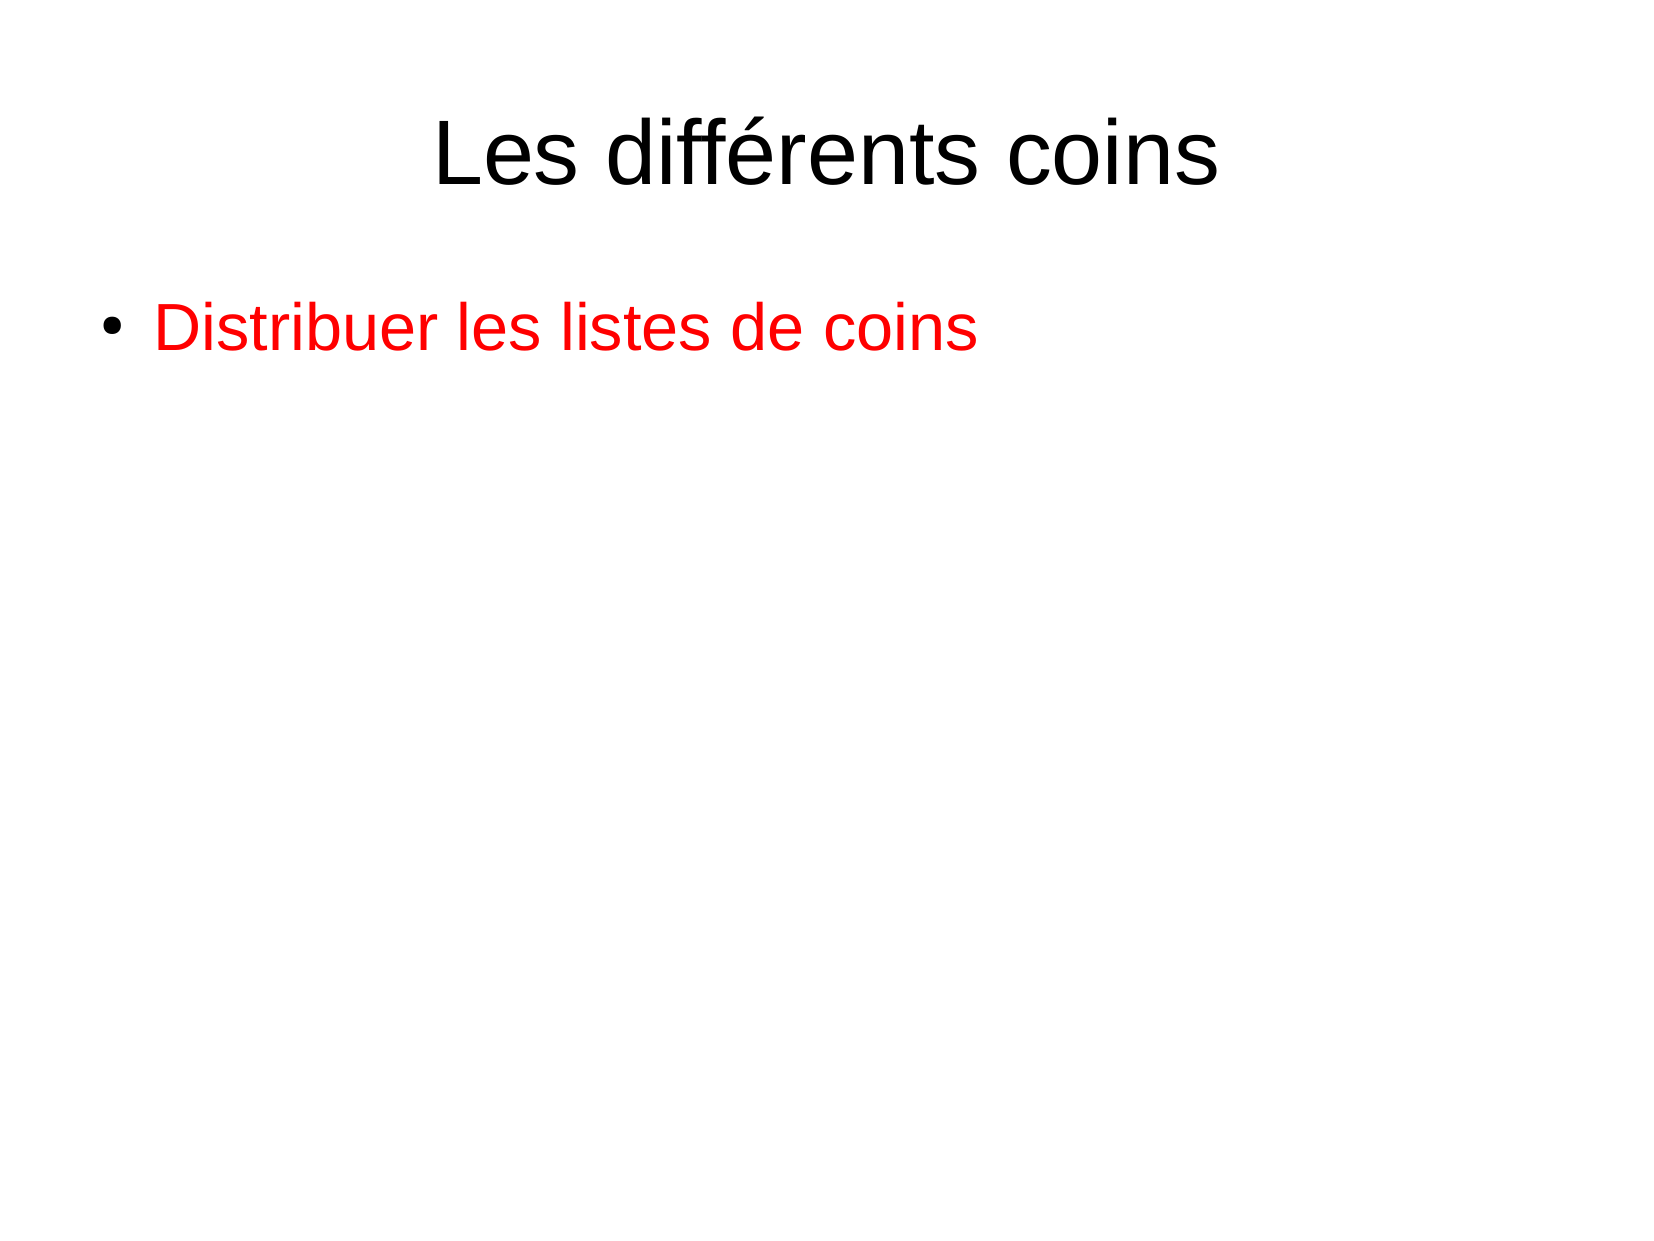

# Les différents coins
Distribuer les listes de coins